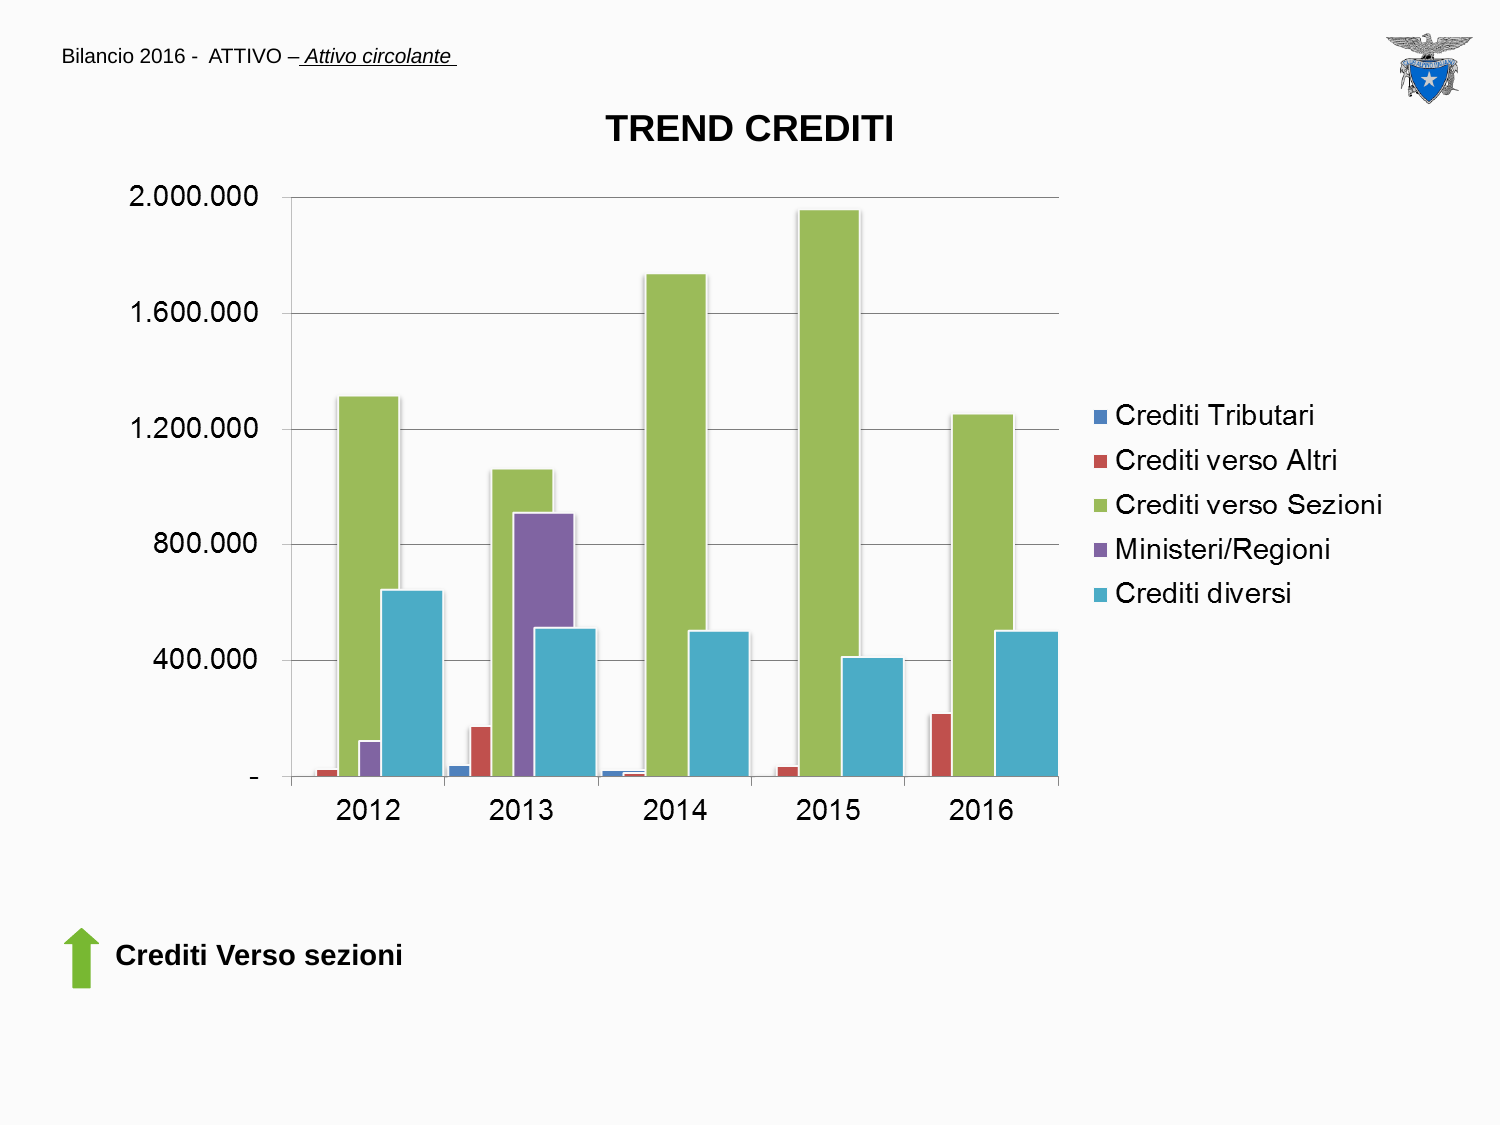

Bilancio 2016 - ATTIVO – Attivo circolante
TREND CREDITI
Crediti Verso sezioni